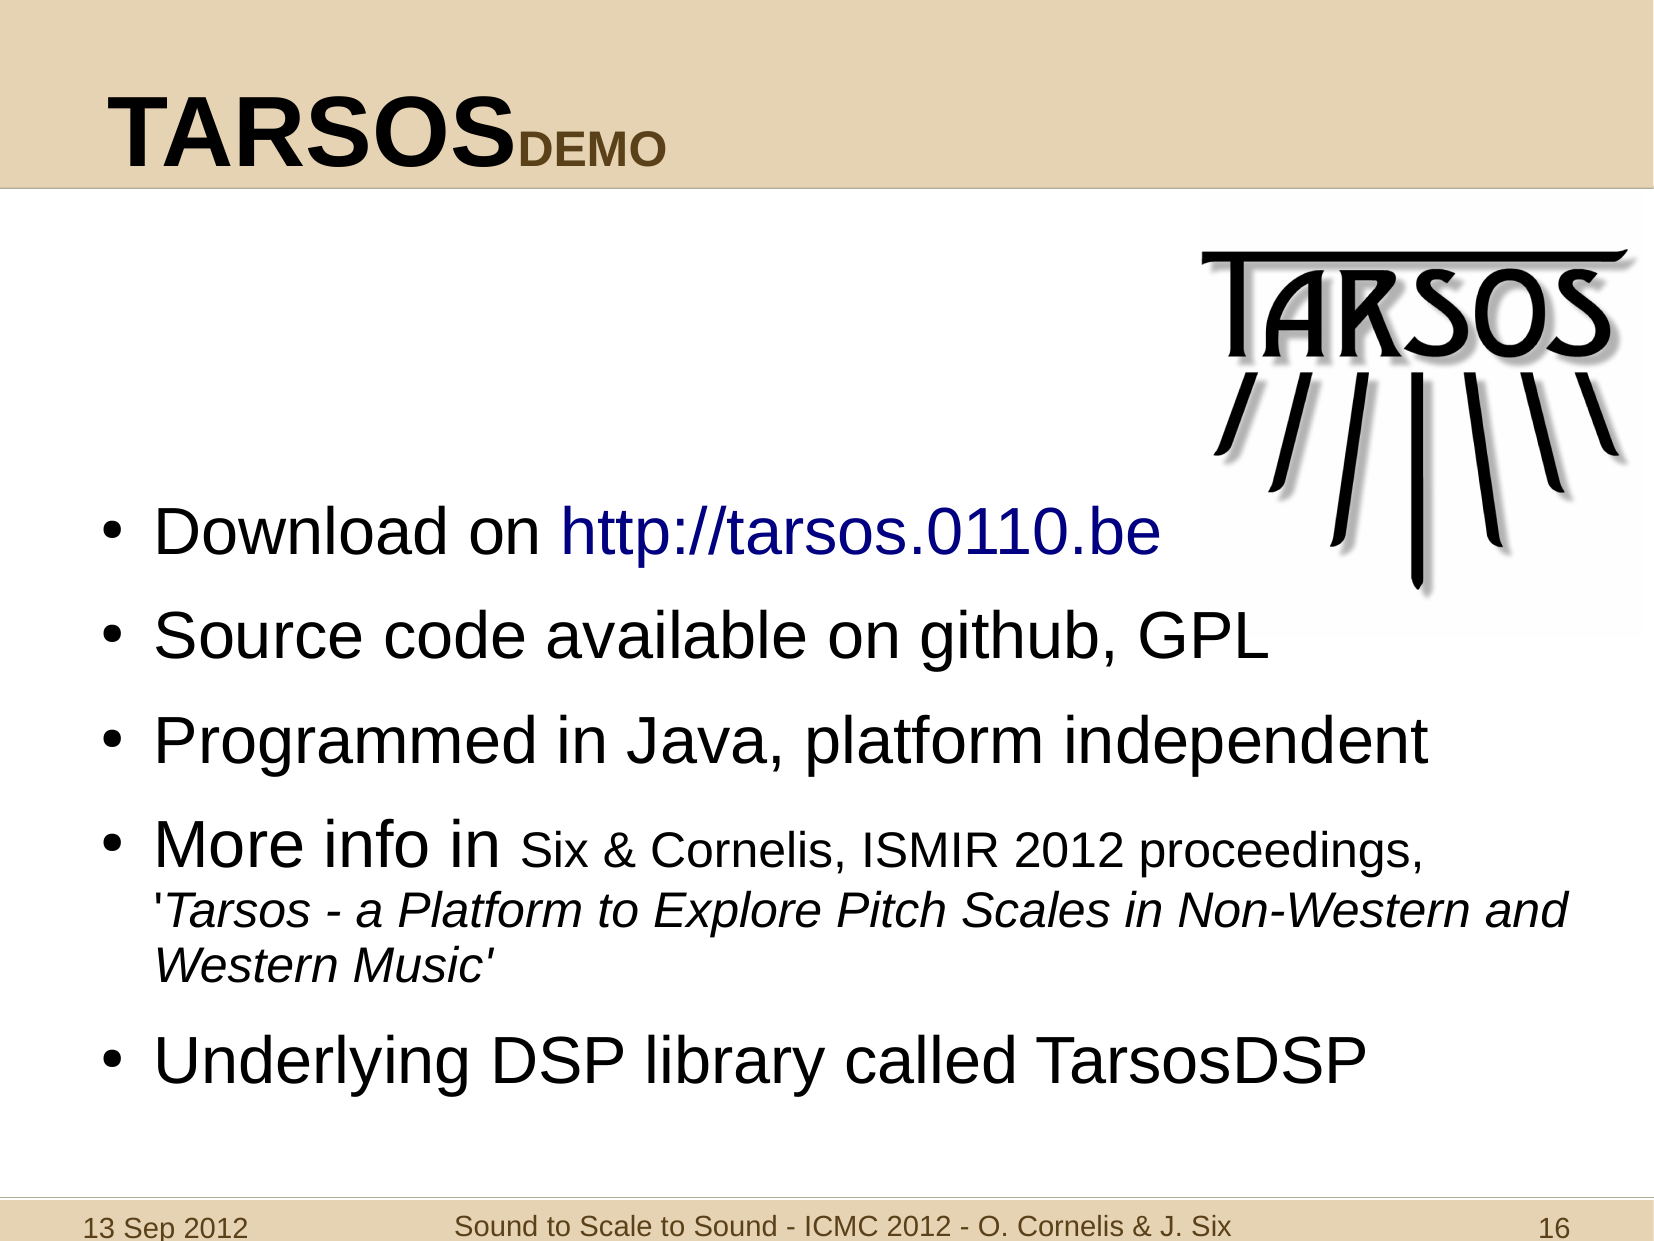

# TARSOSDEMO
Download on http://tarsos.0110.be
Source code available on github, GPL
Programmed in Java, platform independent
More info in Six & Cornelis, ISMIR 2012 proceedings, 'Tarsos - a Platform to Explore Pitch Scales in Non-Western and Western Music'
Underlying DSP library called TarsosDSP
Sound to Scale to Sound - ICMC 2012 - O. Cornelis & J. Six
13 Sep 2012
16